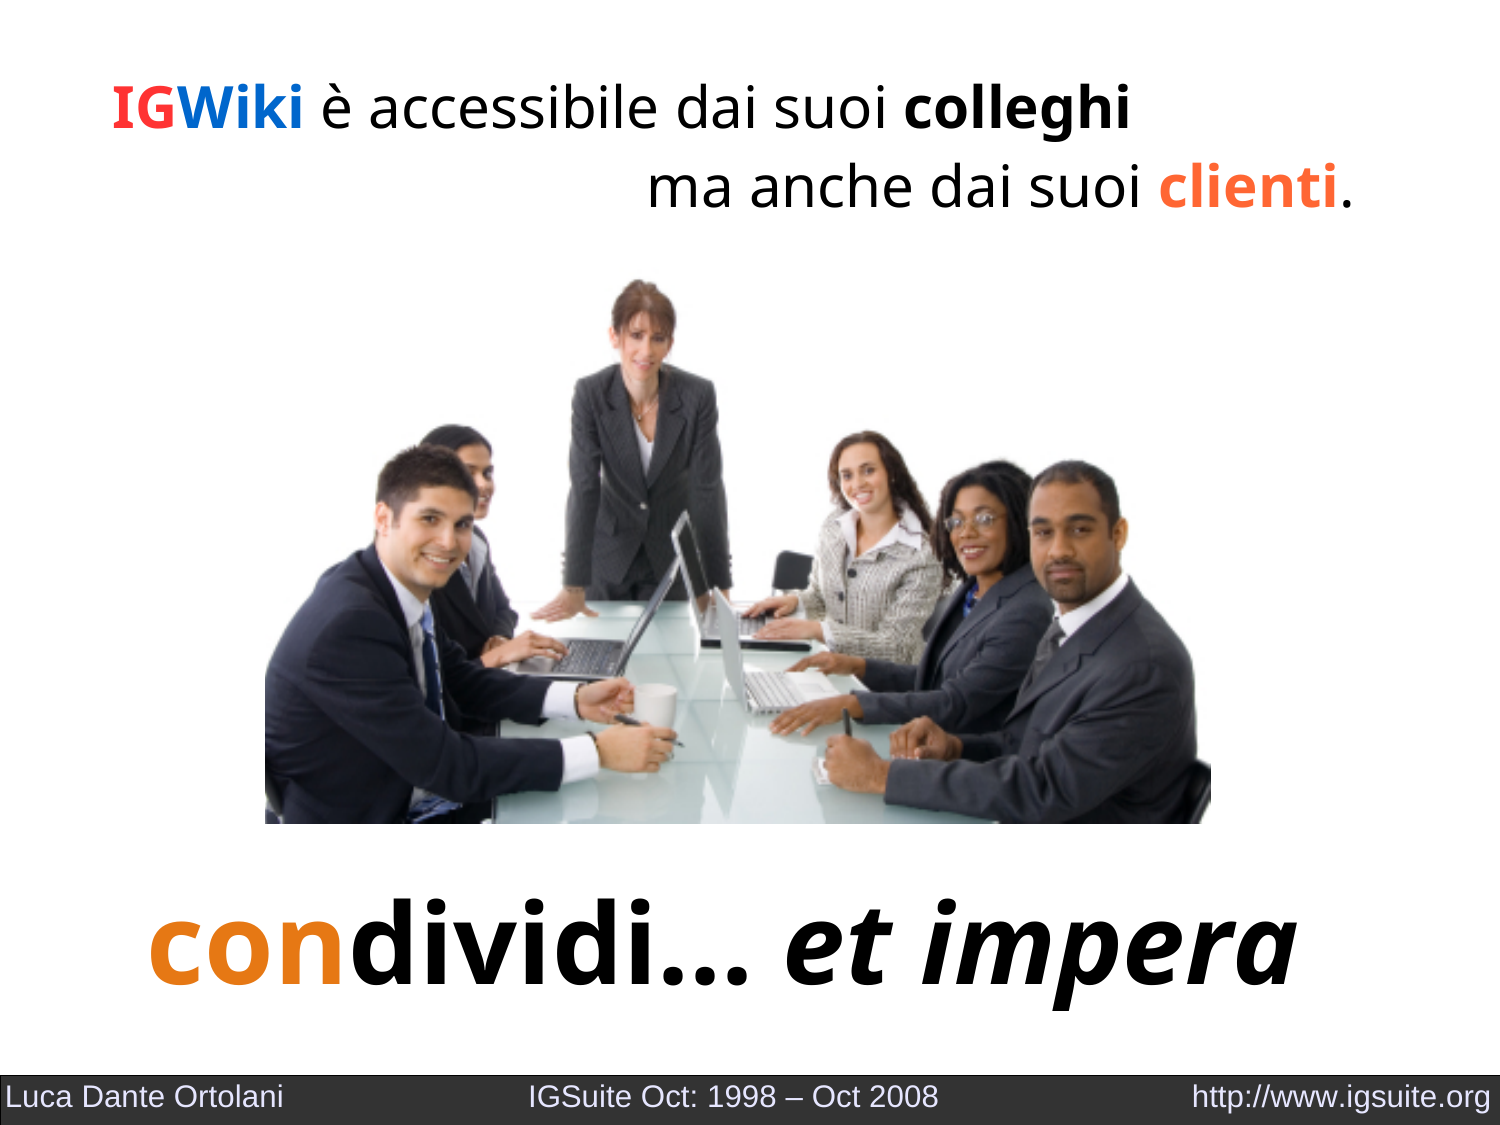

IGWiki è accessibile dai suoi colleghi
 ma anche dai suoi clienti.
condividi... et impera
Luca Dante Ortolani IGSuite Oct: 1998 – Oct 2008 http://www.igsuite.org